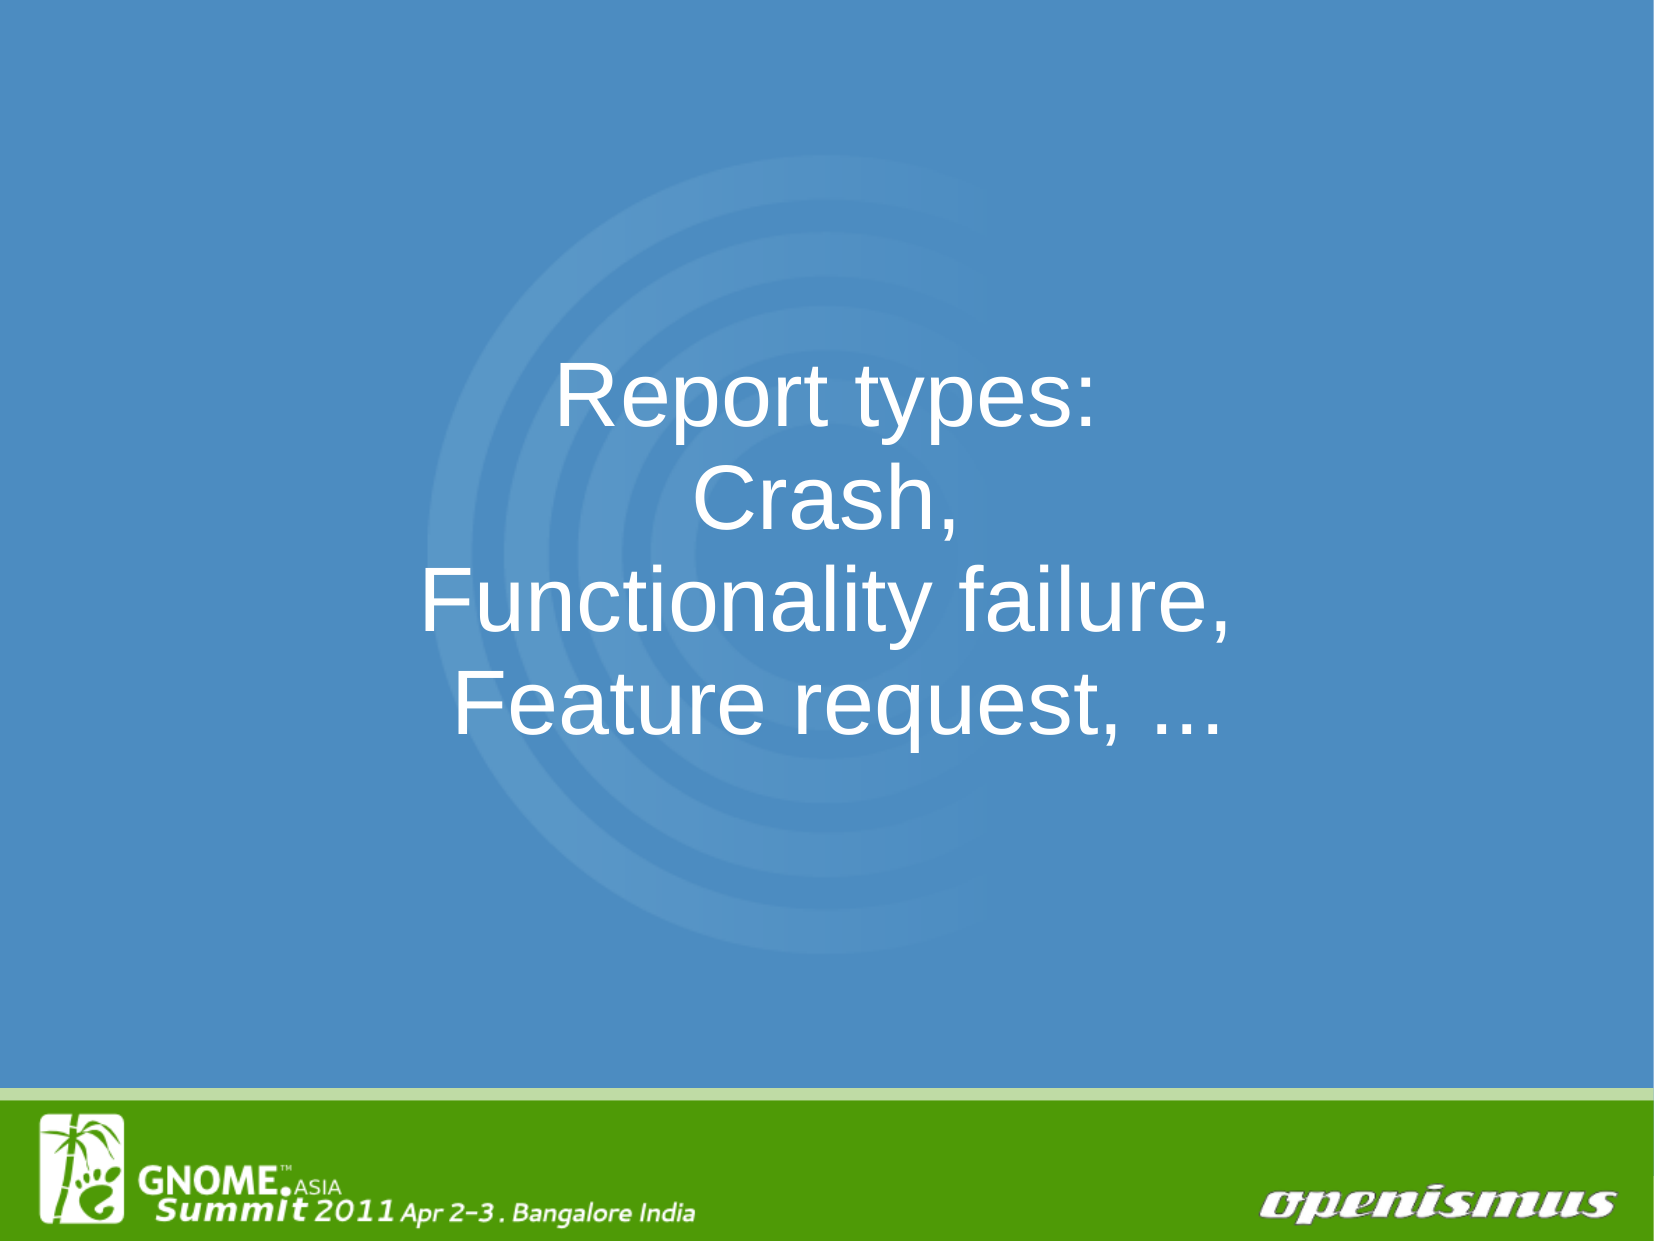

# Report types: Crash, Functionality failure, Feature request, ...